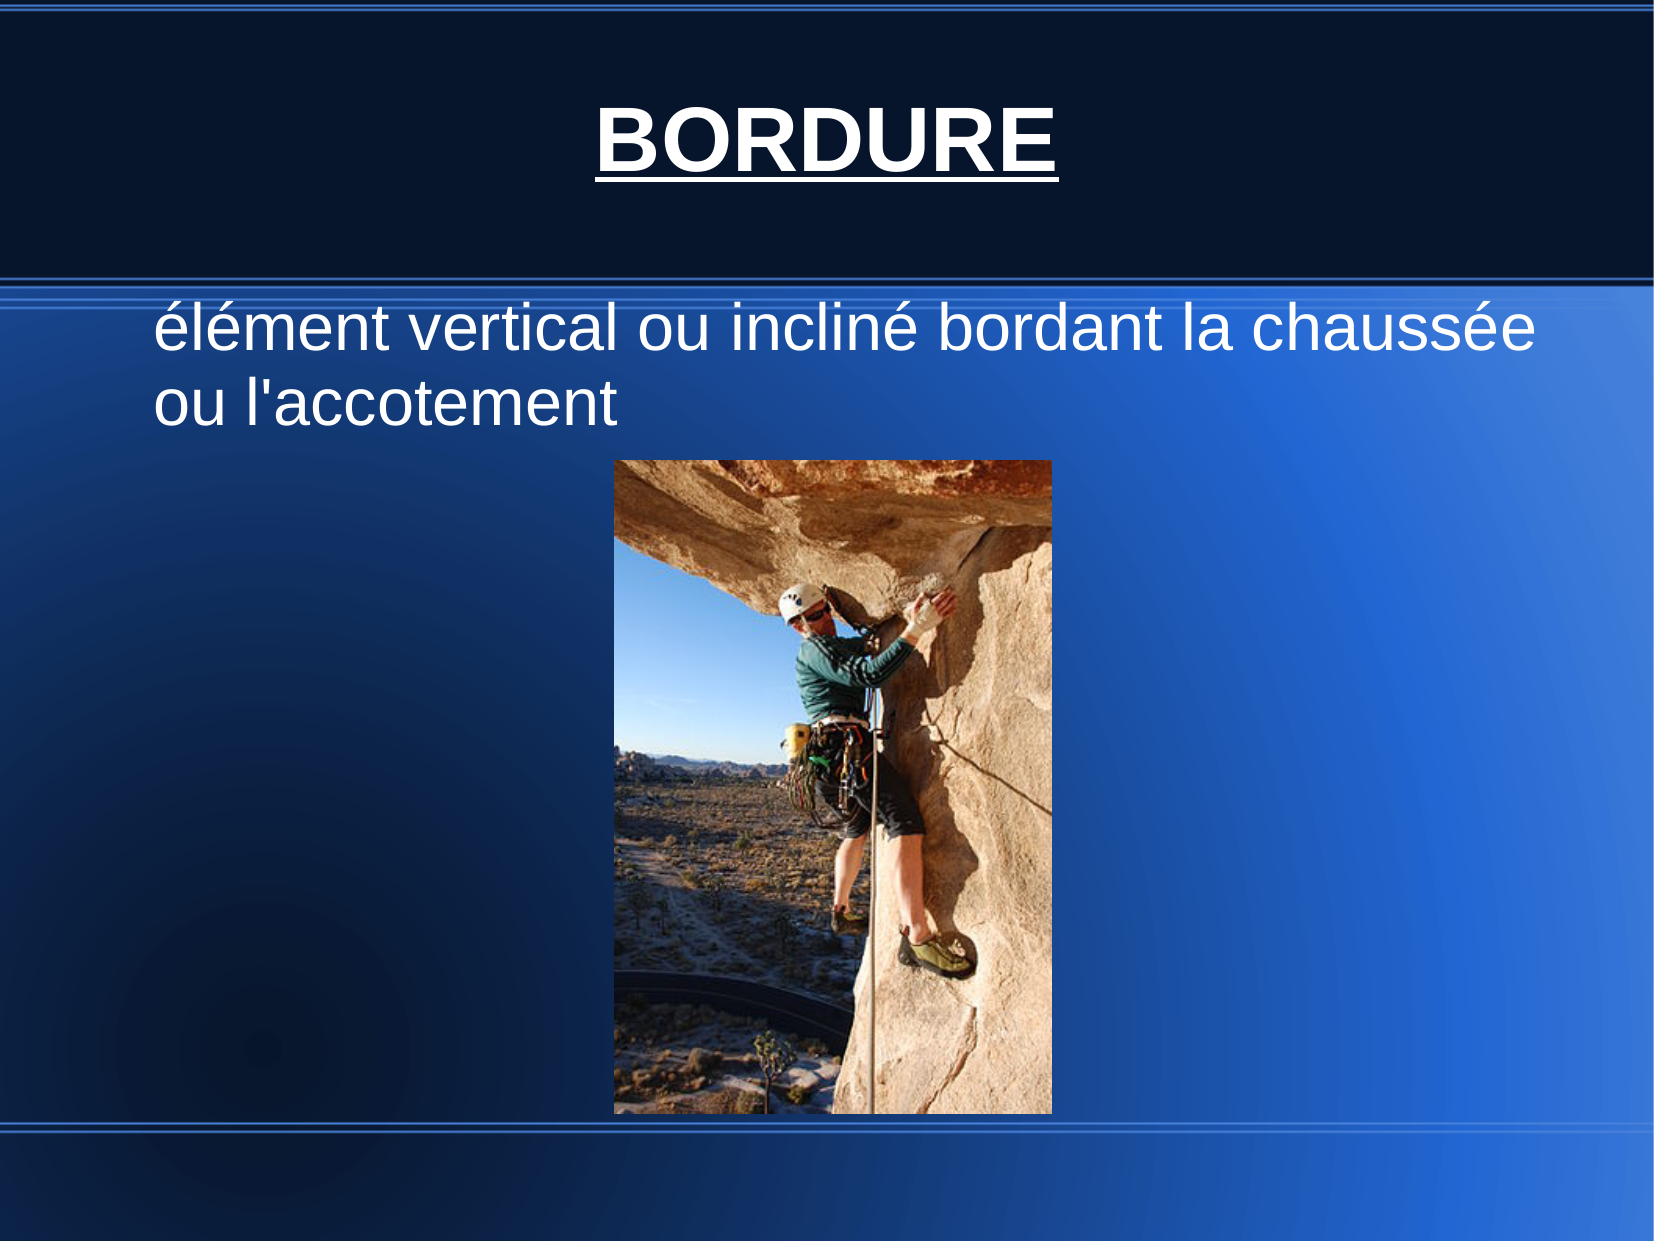

# BORDURE
élément vertical ou incliné bordant la chaussée ou l'accotement